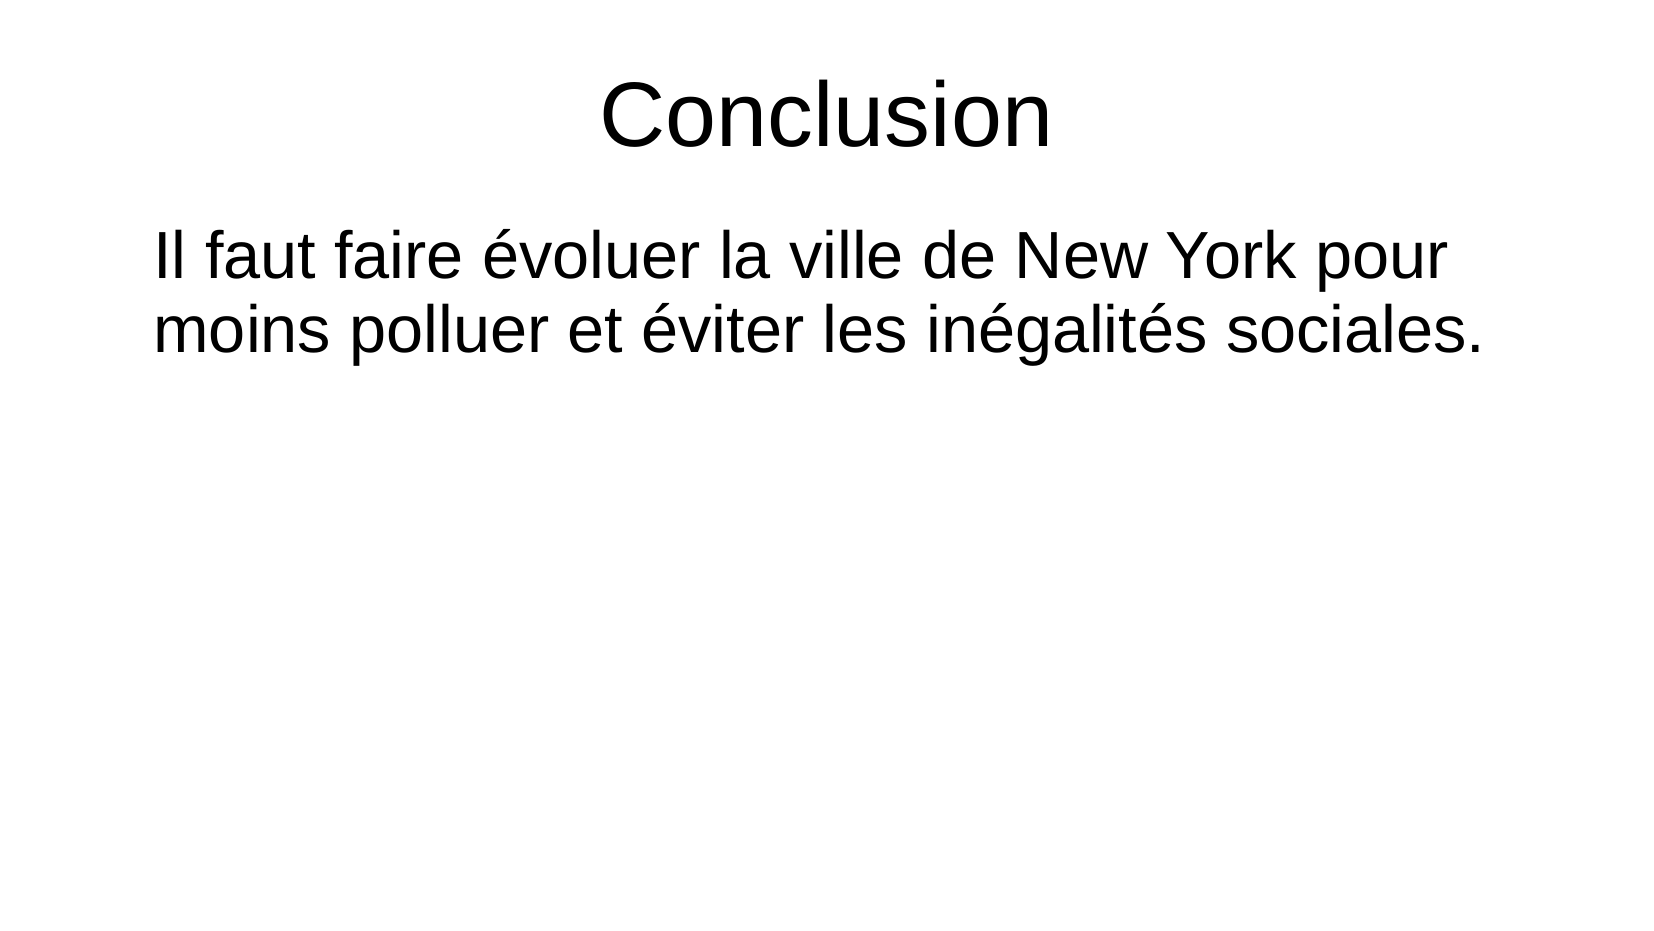

# Conclusion
Il faut faire évoluer la ville de New York pour moins polluer et éviter les inégalités sociales.